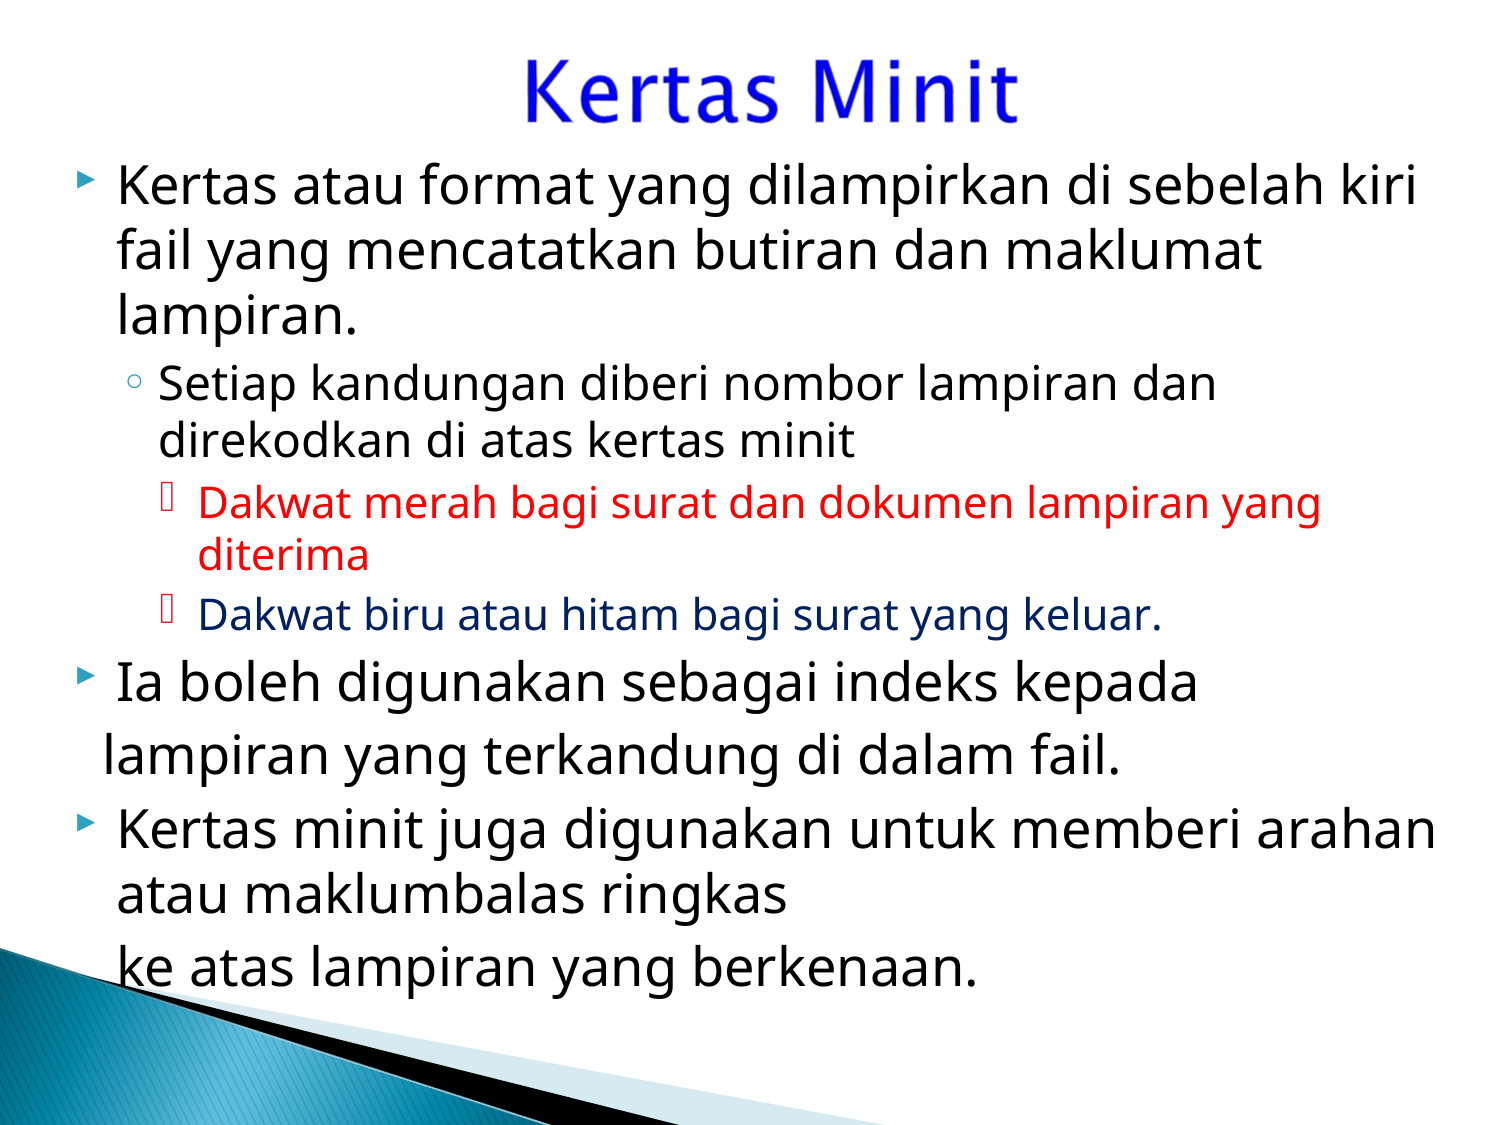

# Kertas atau format yang dilampirkan di sebelah kiri fail yang mencatatkan butiran dan maklumat lampiran.
Setiap kandungan diberi nombor lampiran dan direkodkan di atas kertas minit
Dakwat merah bagi surat dan dokumen lampiran yang diterima
Dakwat biru atau hitam bagi surat yang keluar.
Ia boleh digunakan sebagai indeks kepada
 lampiran yang terkandung di dalam fail.
Kertas minit juga digunakan untuk memberi arahan atau maklumbalas ringkas
 ke atas lampiran yang berkenaan.